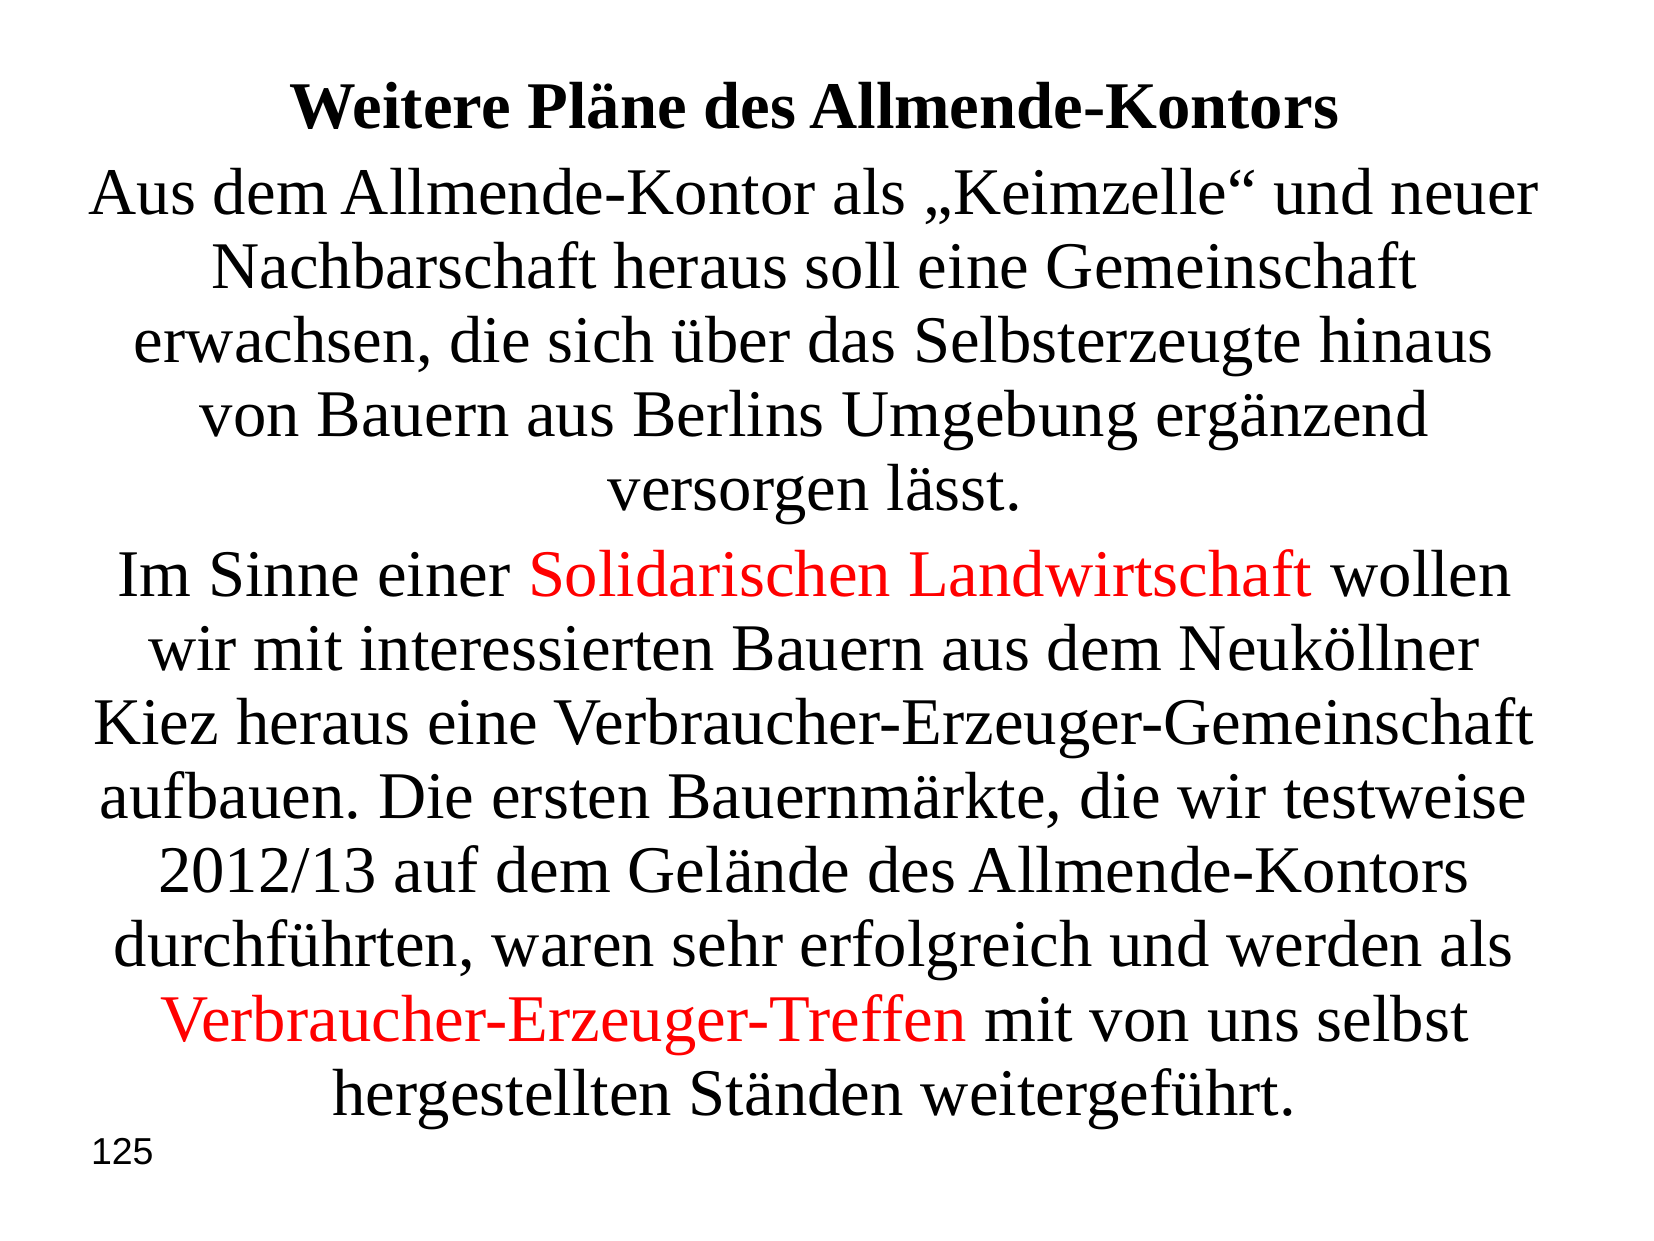

Weitere Pläne des Allmende-Kontors
Aus dem Allmende-Kontor als „Keimzelle“ und neuer Nachbarschaft heraus soll eine Gemeinschaft erwachsen, die sich über das Selbsterzeugte hinaus von Bauern aus Berlins Umgebung ergänzend versorgen lässt.
Im Sinne einer Solidarischen Landwirtschaft wollen wir mit interessierten Bauern aus dem Neuköllner Kiez heraus eine Verbraucher-Erzeuger-Gemeinschaft aufbauen. Die ersten Bauernmärkte, die wir testweise 2012/13 auf dem Gelände des Allmende-Kontors durchführten, waren sehr erfolgreich und werden als Verbraucher-Erzeuger-Treffen mit von uns selbst hergestellten Ständen weitergeführt.